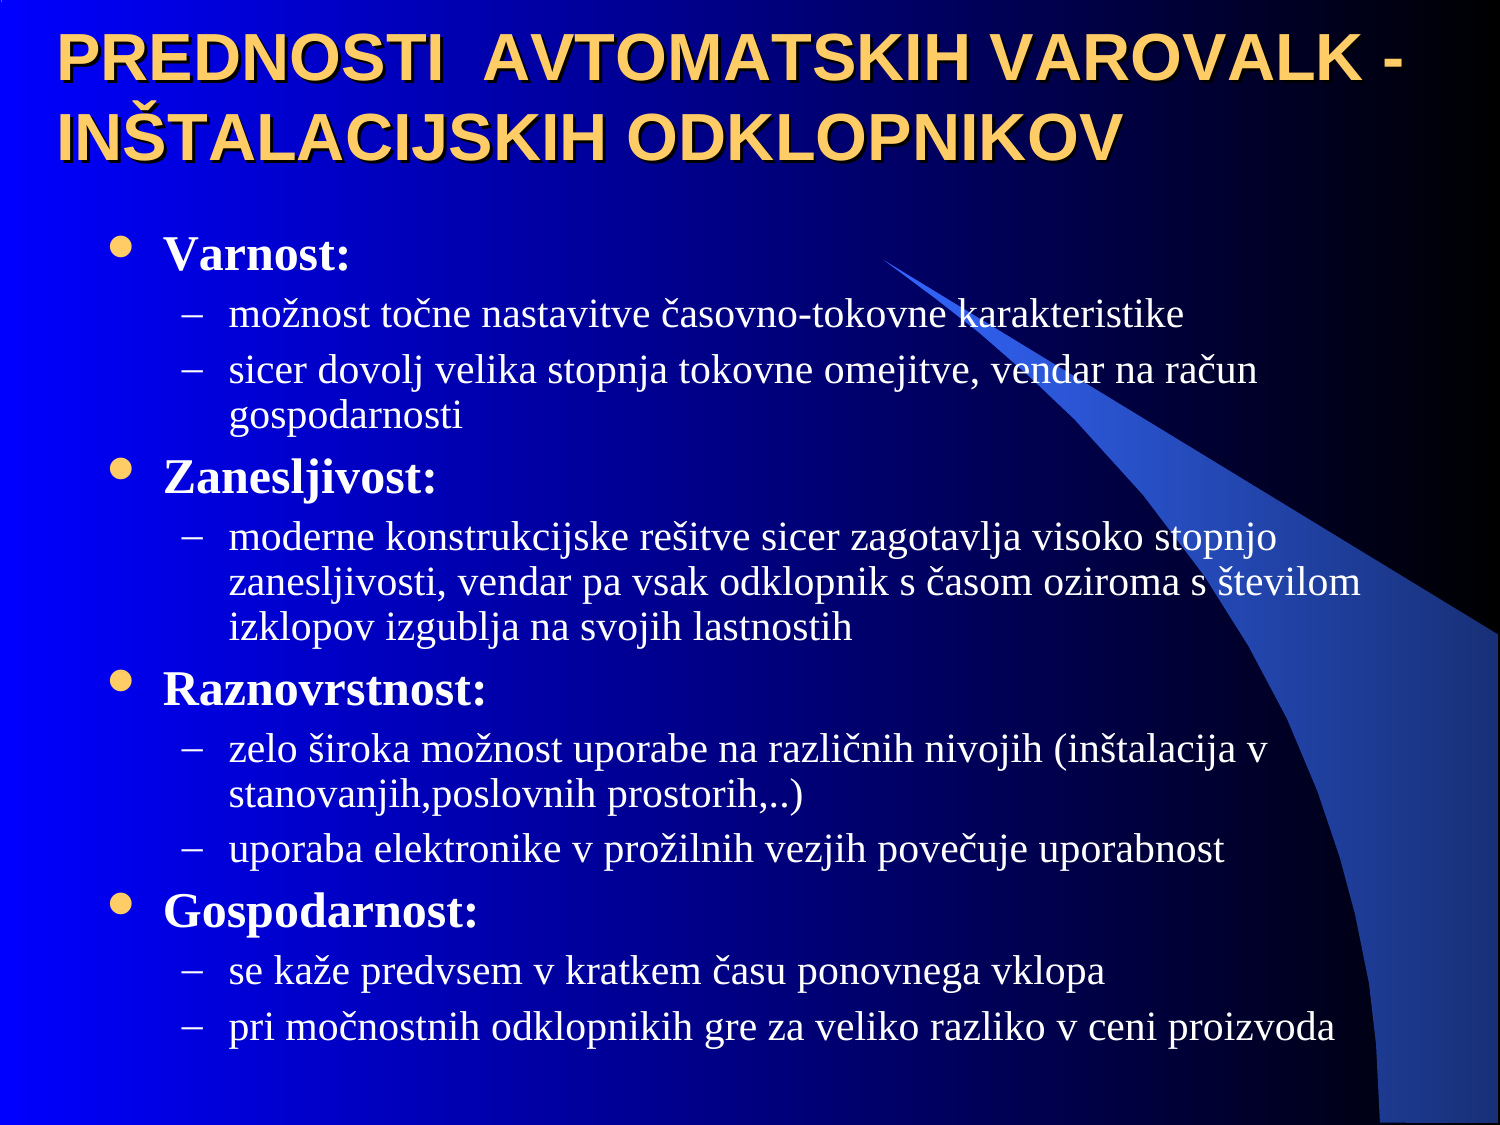

# PREDNOSTI AVTOMATSKIH VAROVALK - INŠTALACIJSKIH ODKLOPNIKOV
Varnost:
možnost točne nastavitve časovno-tokovne karakteristike
sicer dovolj velika stopnja tokovne omejitve, vendar na račun gospodarnosti
Zanesljivost:
moderne konstrukcijske rešitve sicer zagotavlja visoko stopnjo zanesljivosti, vendar pa vsak odklopnik s časom oziroma s številom izklopov izgublja na svojih lastnostih
Raznovrstnost:
zelo široka možnost uporabe na različnih nivojih (inštalacija v stanovanjih,poslovnih prostorih,..)
uporaba elektronike v prožilnih vezjih povečuje uporabnost
Gospodarnost:
se kaže predvsem v kratkem času ponovnega vklopa
pri močnostnih odklopnikih gre za veliko razliko v ceni proizvoda